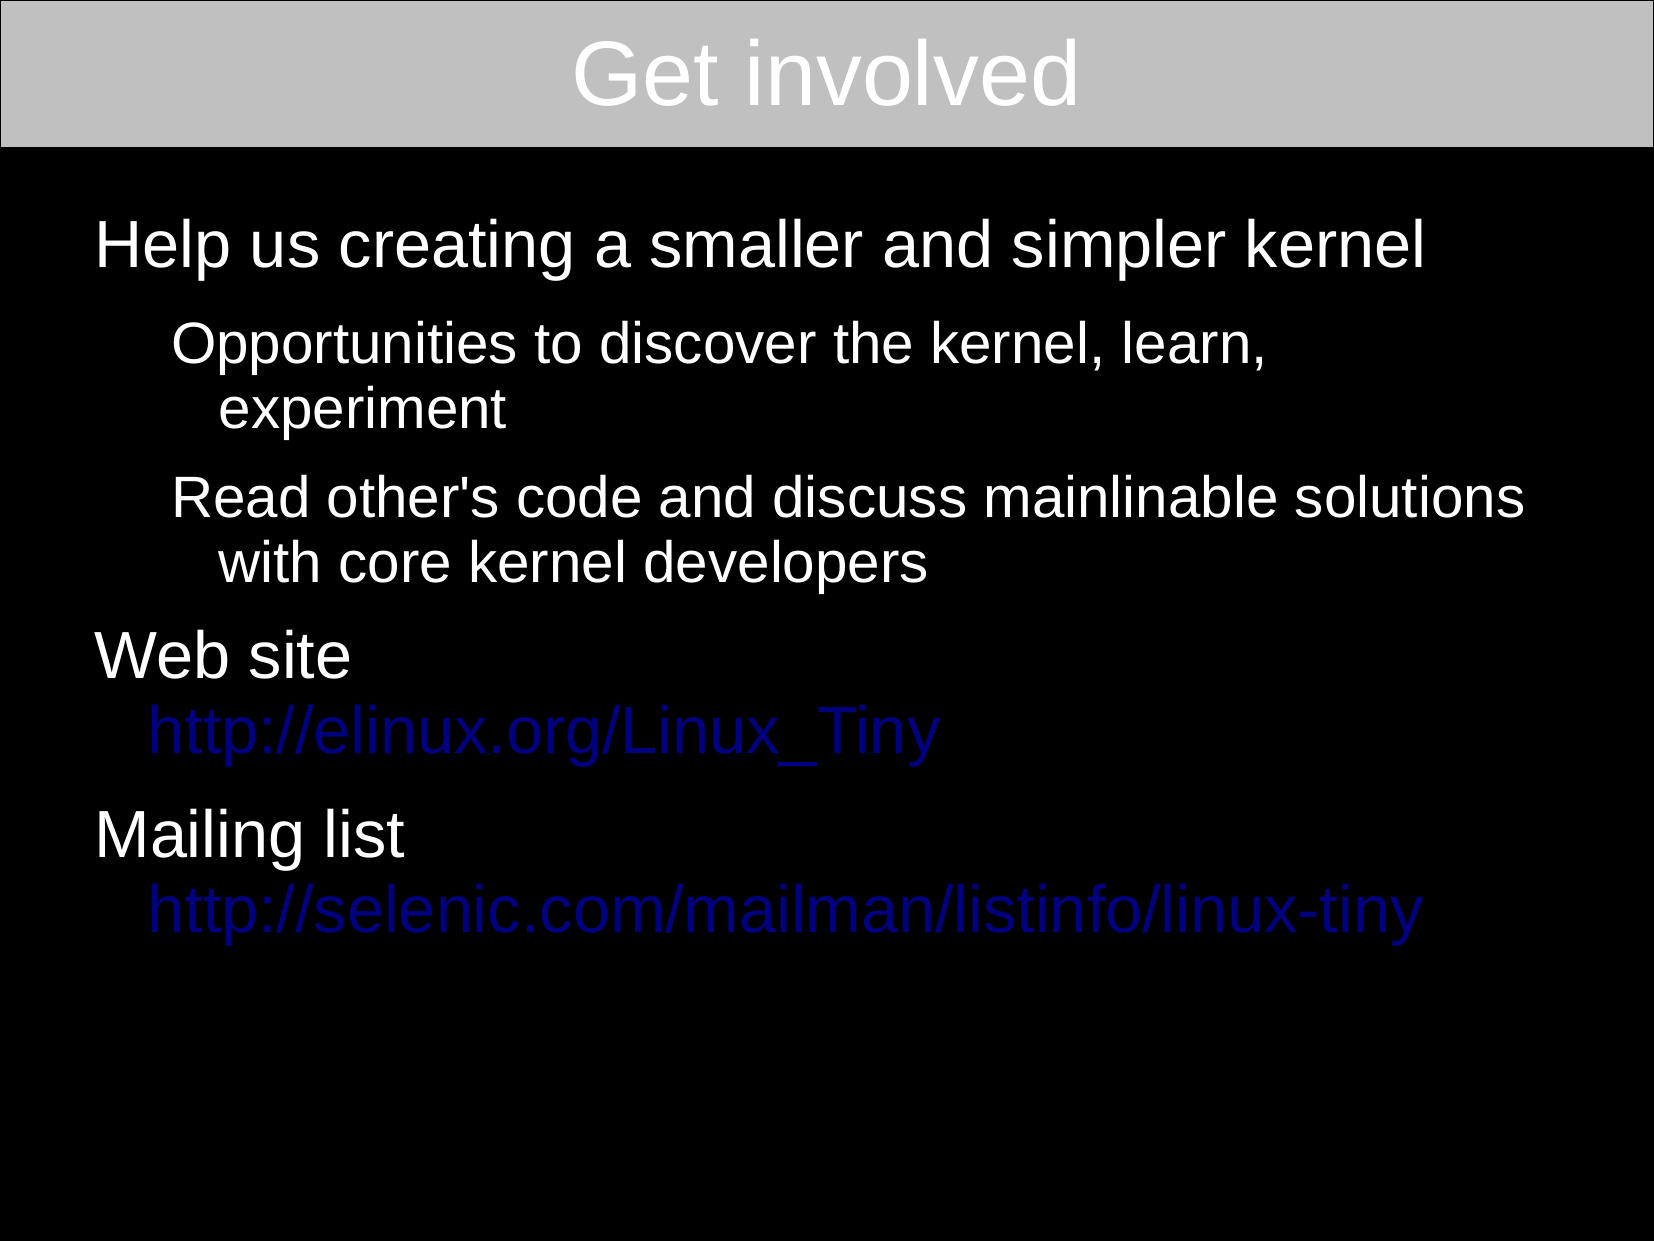

# Get involved
Help us creating a smaller and simpler kernel
Opportunities to discover the kernel, learn, experiment
Read other's code and discuss mainlinable solutions with core kernel developers
Web site
http://elinux.org/Linux_Tiny
Mailing list
http://selenic.com/mailman/listinfo/linux-tiny